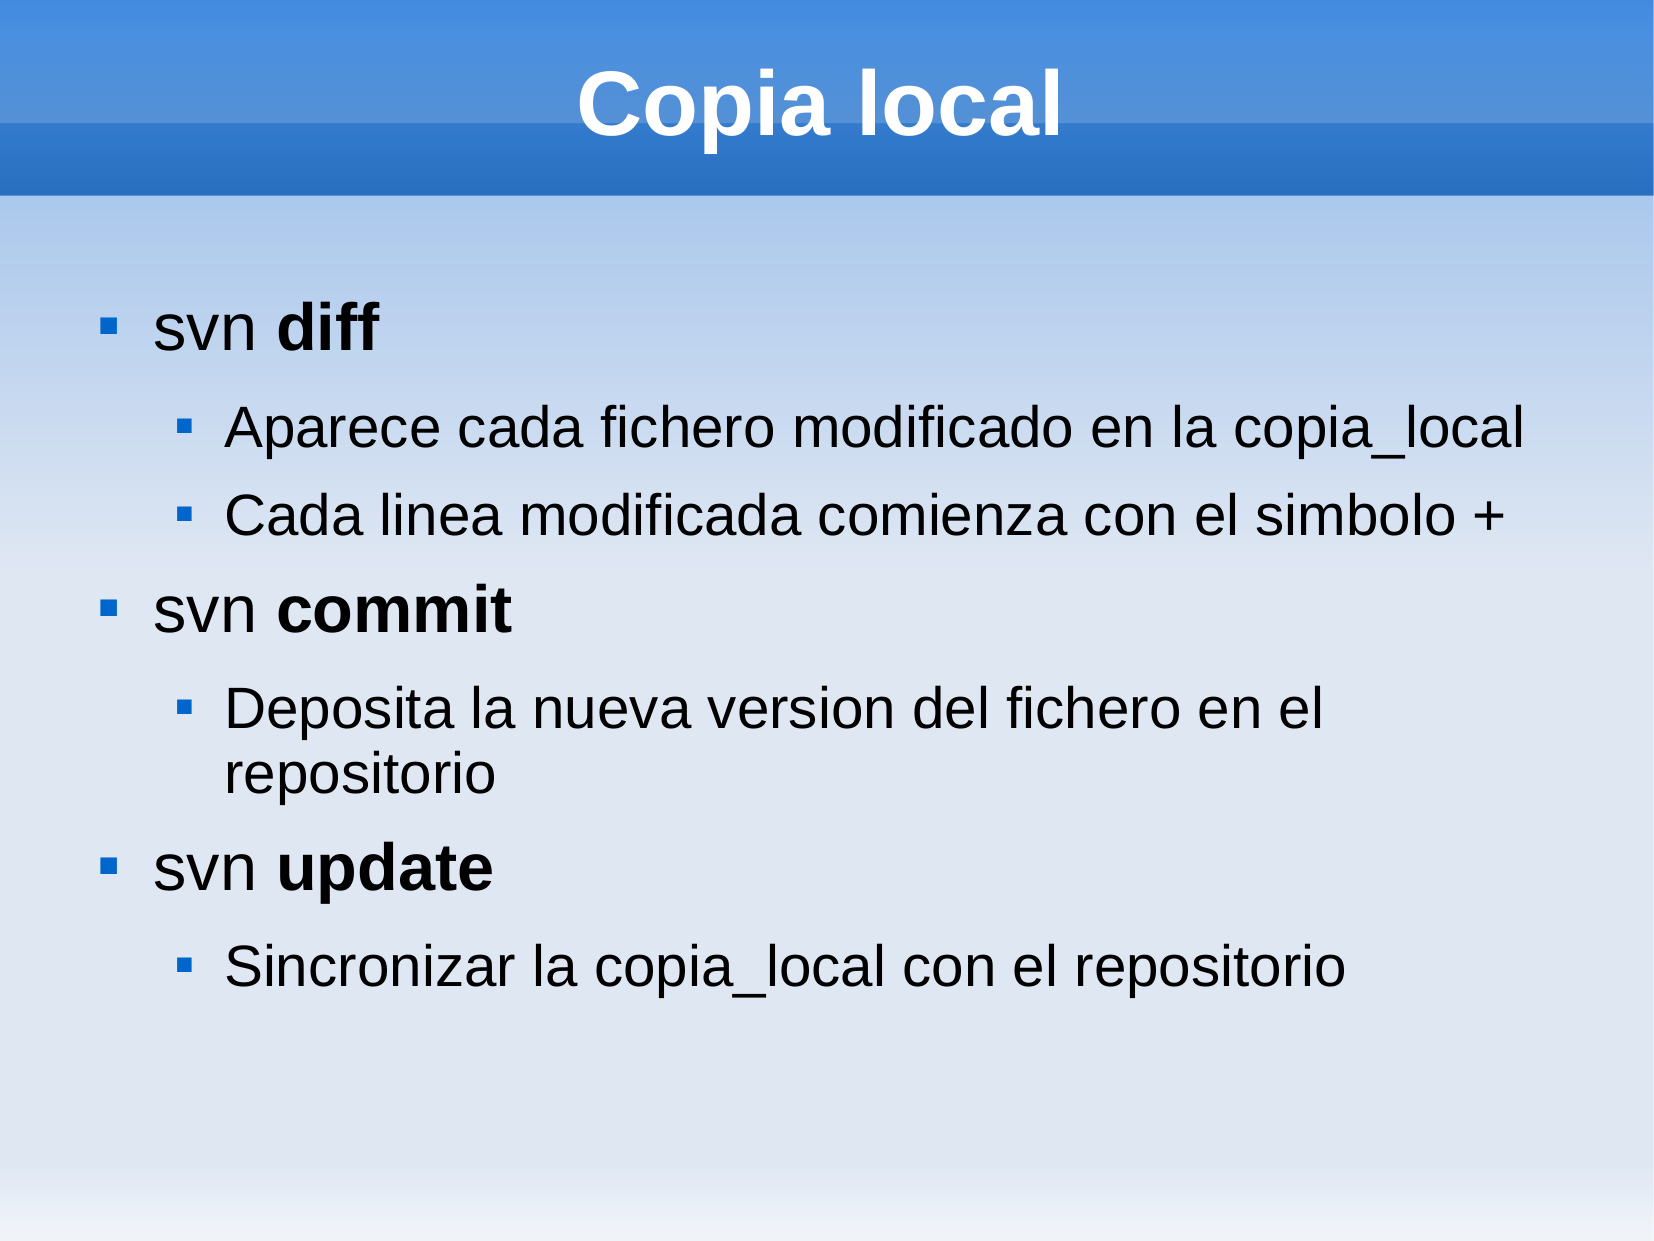

# Copia local
svn diff
Aparece cada fichero modificado en la copia_local
Cada linea modificada comienza con el simbolo +
svn commit
Deposita la nueva version del fichero en el repositorio
svn update
Sincronizar la copia_local con el repositorio